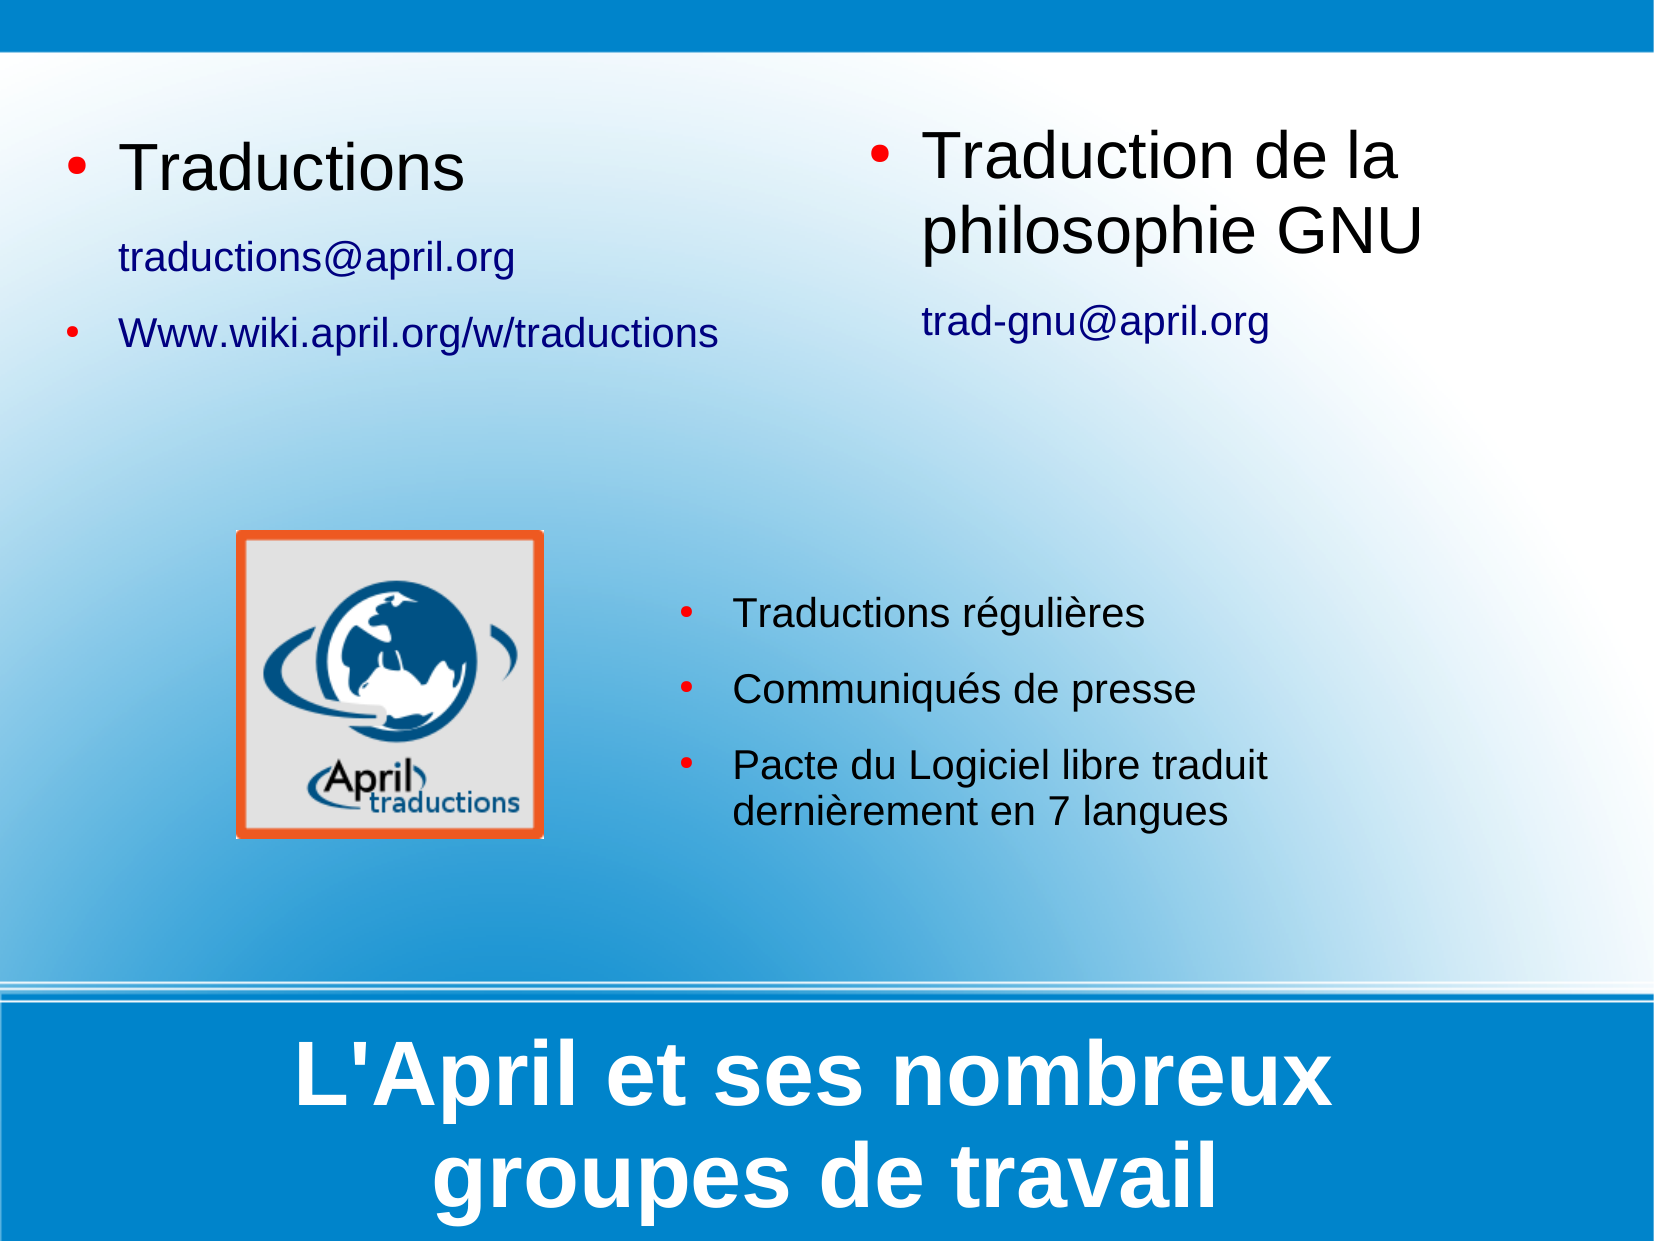

Traduction de la philosophie GNU
trad-gnu@april.org
Traductions
traductions@april.org
Www.wiki.april.org/w/traductions
Traductions régulières
Communiqués de presse
Pacte du Logiciel libre traduit dernièrement en 7 langues
# L'April et ses nombreux groupes de travail